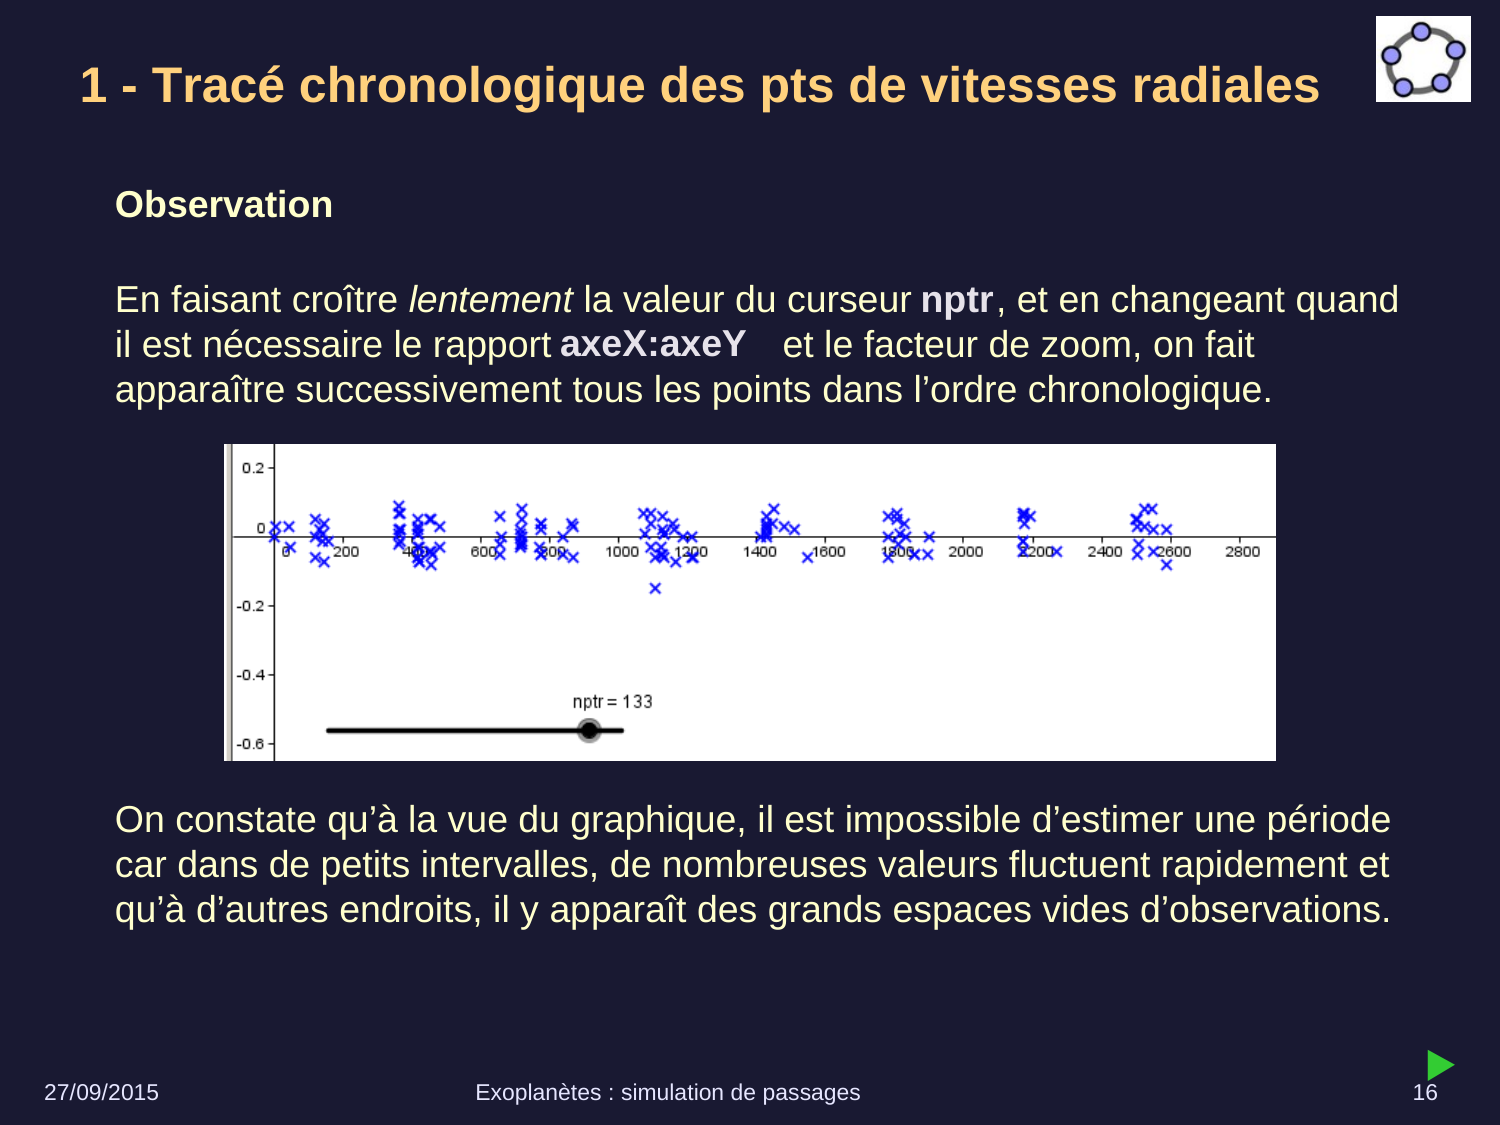

1 - Tracé chronologique des pts de vitesses radiales
Observation
En faisant croître lentement la valeur du curseur , et en changeant quand il est nécessaire le rapport et le facteur de zoom, on fait apparaître successivement tous les points dans l’ordre chronologique.
nptr
axeX:axeY
On constate qu’à la vue du graphique, il est impossible d’estimer une période car dans de petits intervalles, de nombreuses valeurs fluctuent rapidement et qu’à d’autres endroits, il y apparaît des grands espaces vides d’observations.

27/09/2015
Exoplanètes : simulation de passages
16